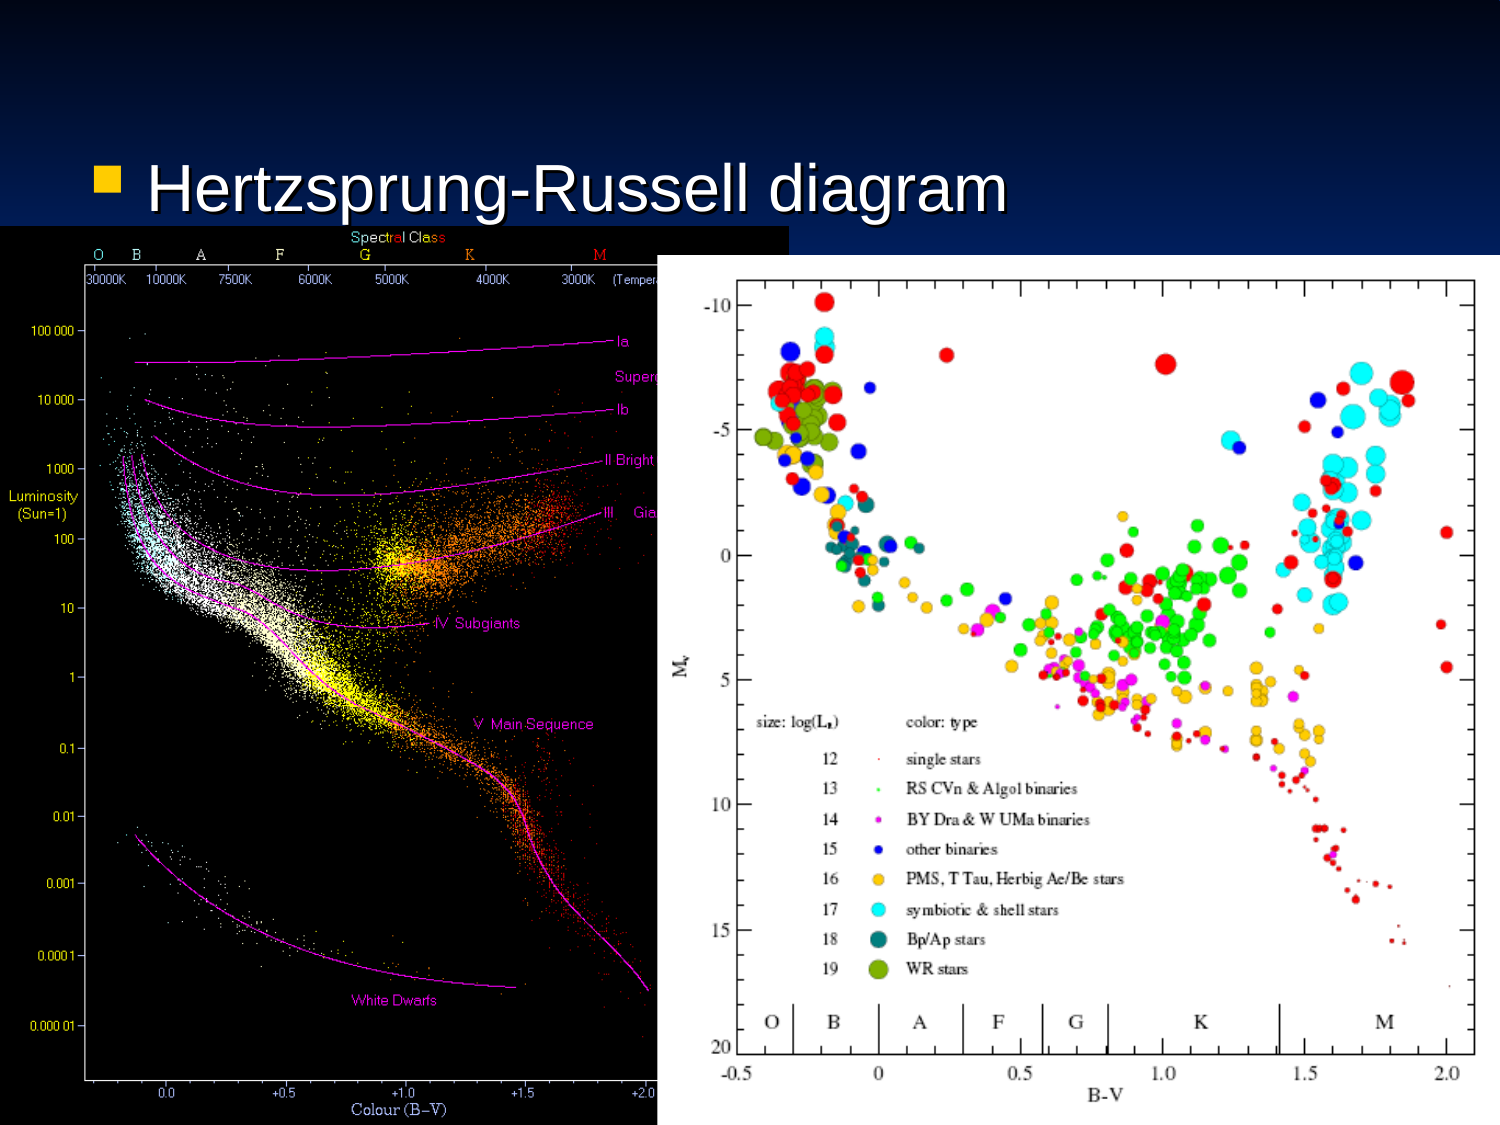

# Hertzsprung-Russell diagram
Wega, 7 mei 2005